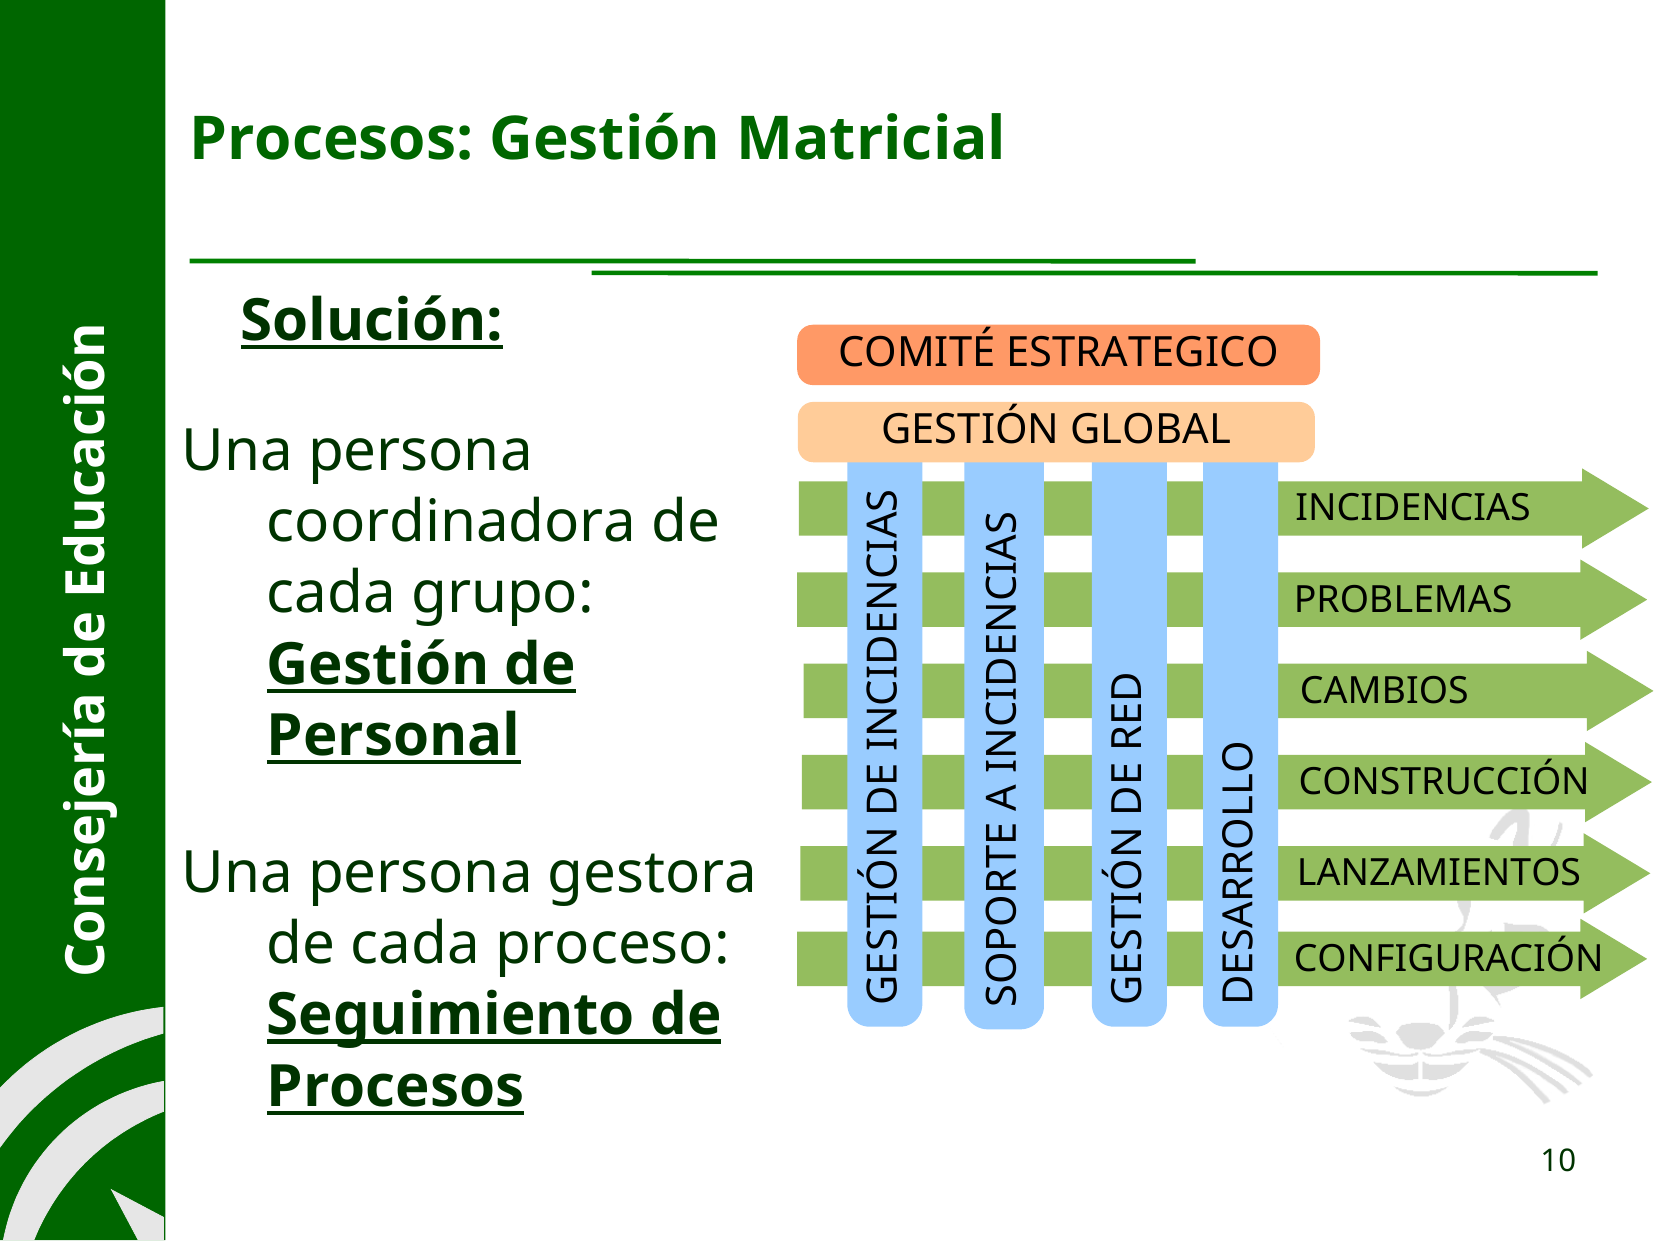

# Procesos: Gestión Matricial
Solución:
COMITÉ ESTRATEGICO
GESTIÓN GLOBAL
SOPORTE A INCIDENCIAS
GESTIÓN DE INCIDENCIAS
GESTIÓN DE RED
DESARROLLO
INCIDENCIAS
PROBLEMAS
CAMBIOS
CONSTRUCCIÓN
LANZAMIENTOS
CONFIGURACIÓN
Una persona coordinadora de cada grupo: Gestión de Personal
Una persona gestora de cada proceso: Seguimiento de Procesos
10